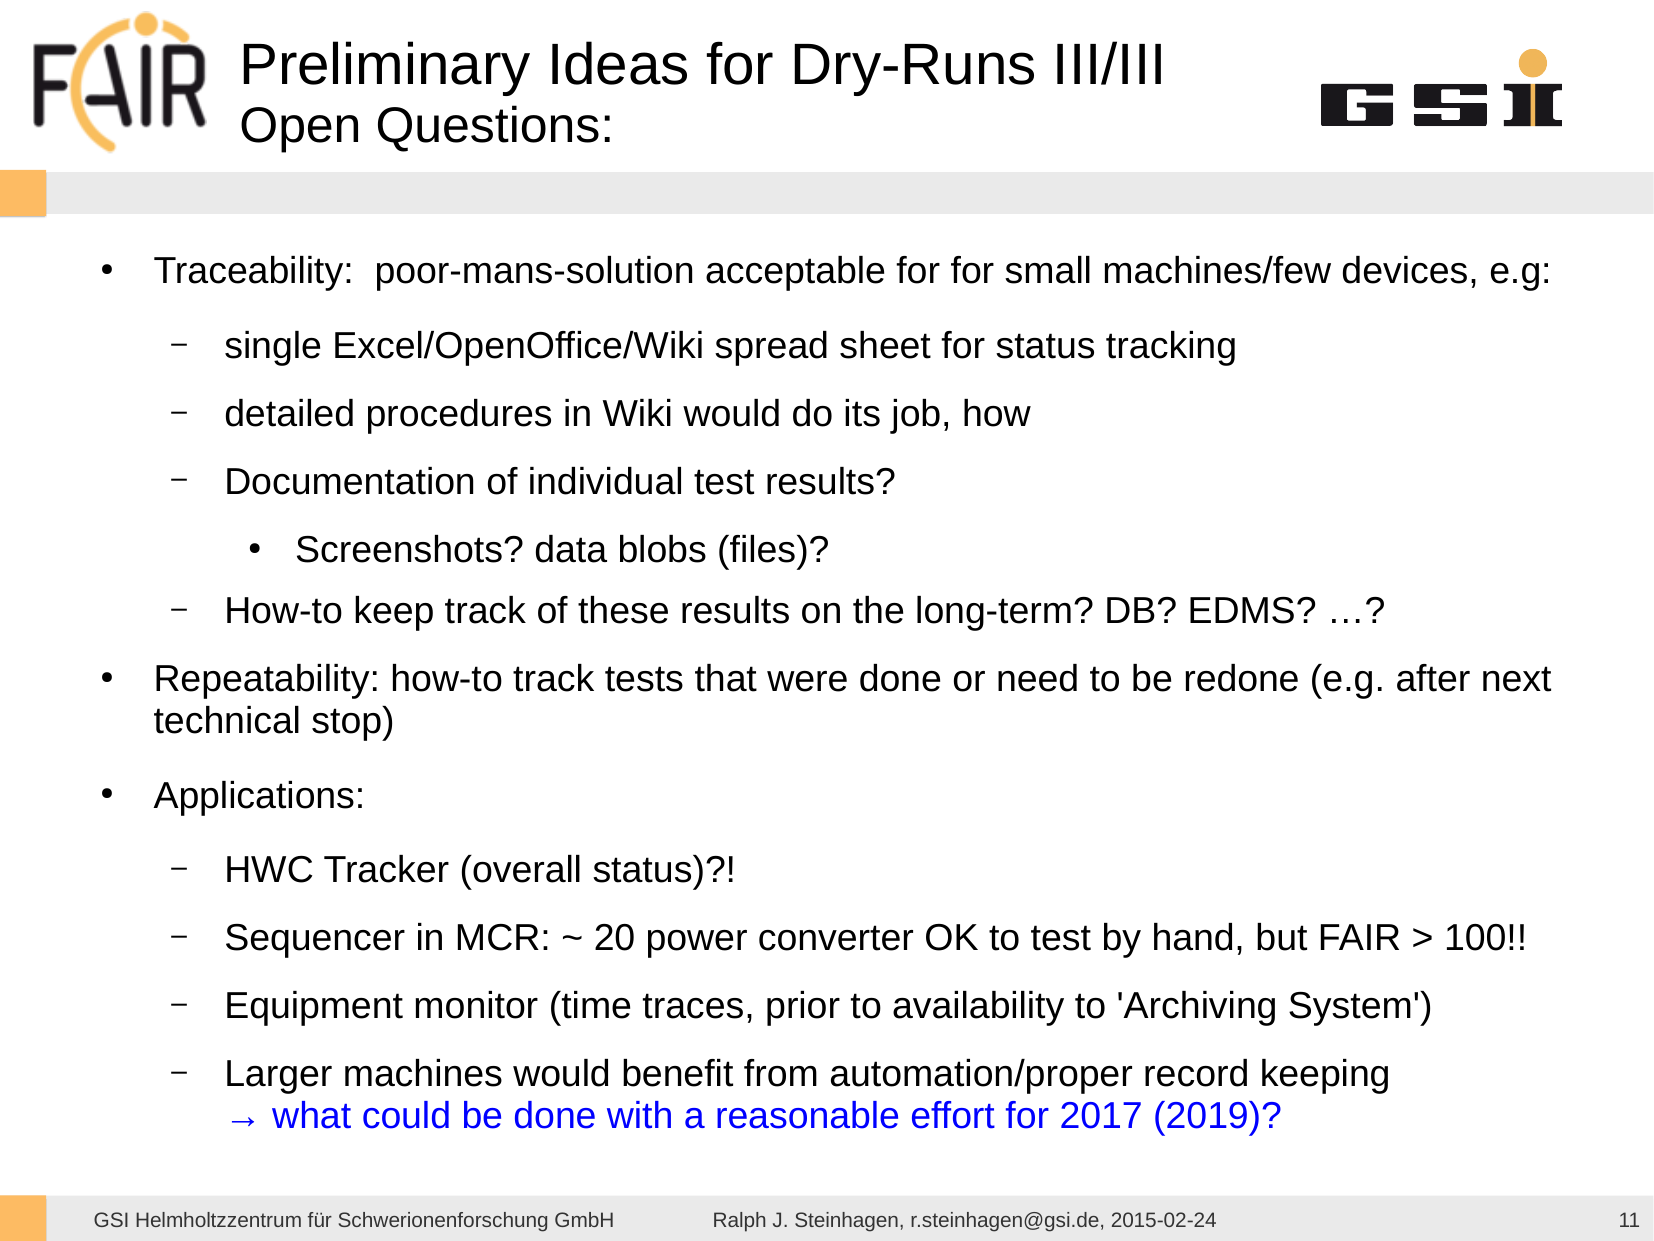

# Preliminary Ideas for Dry-Runs III/III Open Questions:
Traceability: poor-mans-solution acceptable for for small machines/few devices, e.g:
single Excel/OpenOffice/Wiki spread sheet for status tracking
detailed procedures in Wiki would do its job, how
Documentation of individual test results?
Screenshots? data blobs (files)?
How-to keep track of these results on the long-term? DB? EDMS? …?
Repeatability: how-to track tests that were done or need to be redone (e.g. after next technical stop)
Applications:
HWC Tracker (overall status)?!
Sequencer in MCR: ~ 20 power converter OK to test by hand, but FAIR > 100!!
Equipment monitor (time traces, prior to availability to 'Archiving System')
Larger machines would benefit from automation/proper record keeping → what could be done with a reasonable effort for 2017 (2019)?